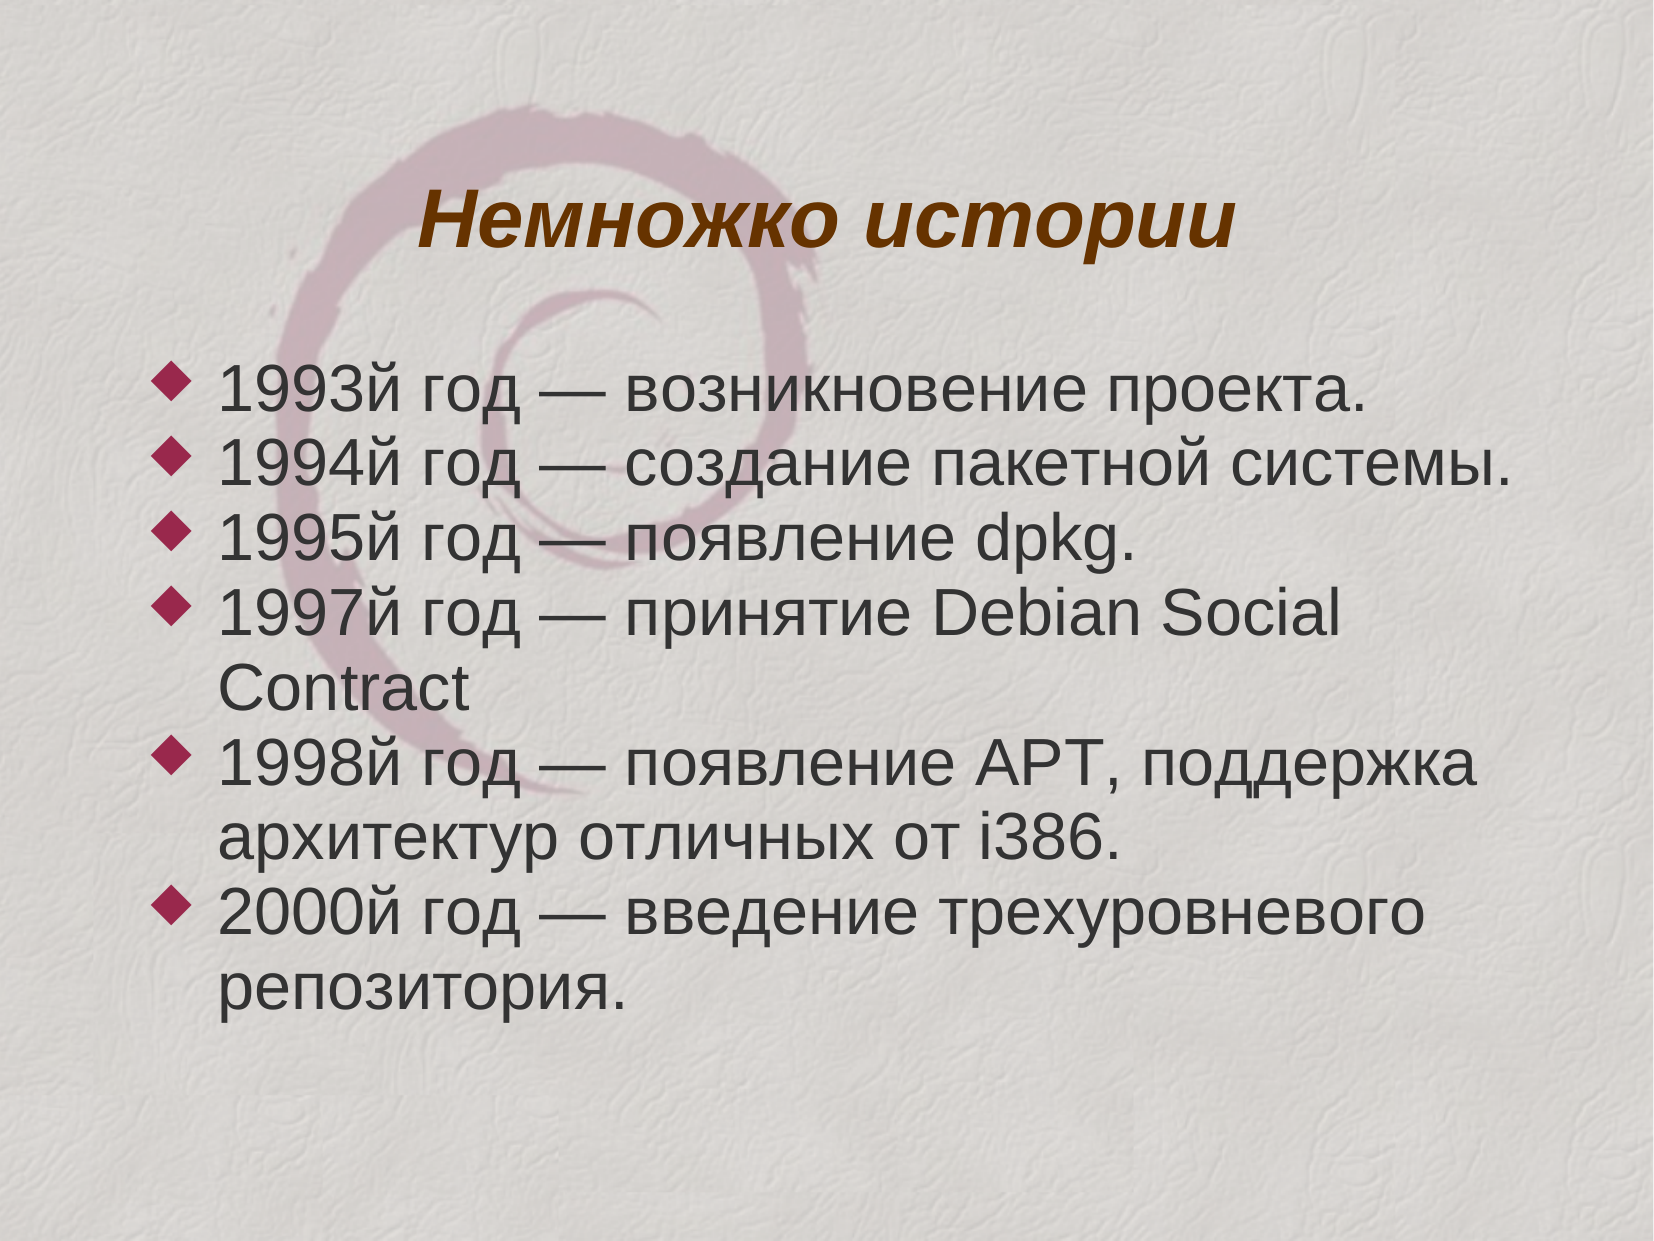

# Немножко истории
1993й год — возникновение проекта.
1994й год — создание пакетной системы.
1995й год — появление dpkg.
1997й год — принятие Debian Social Contract
1998й год — появление APT, поддержка архитектур отличных от i386.
2000й год — введение трехуровневого репозитория.